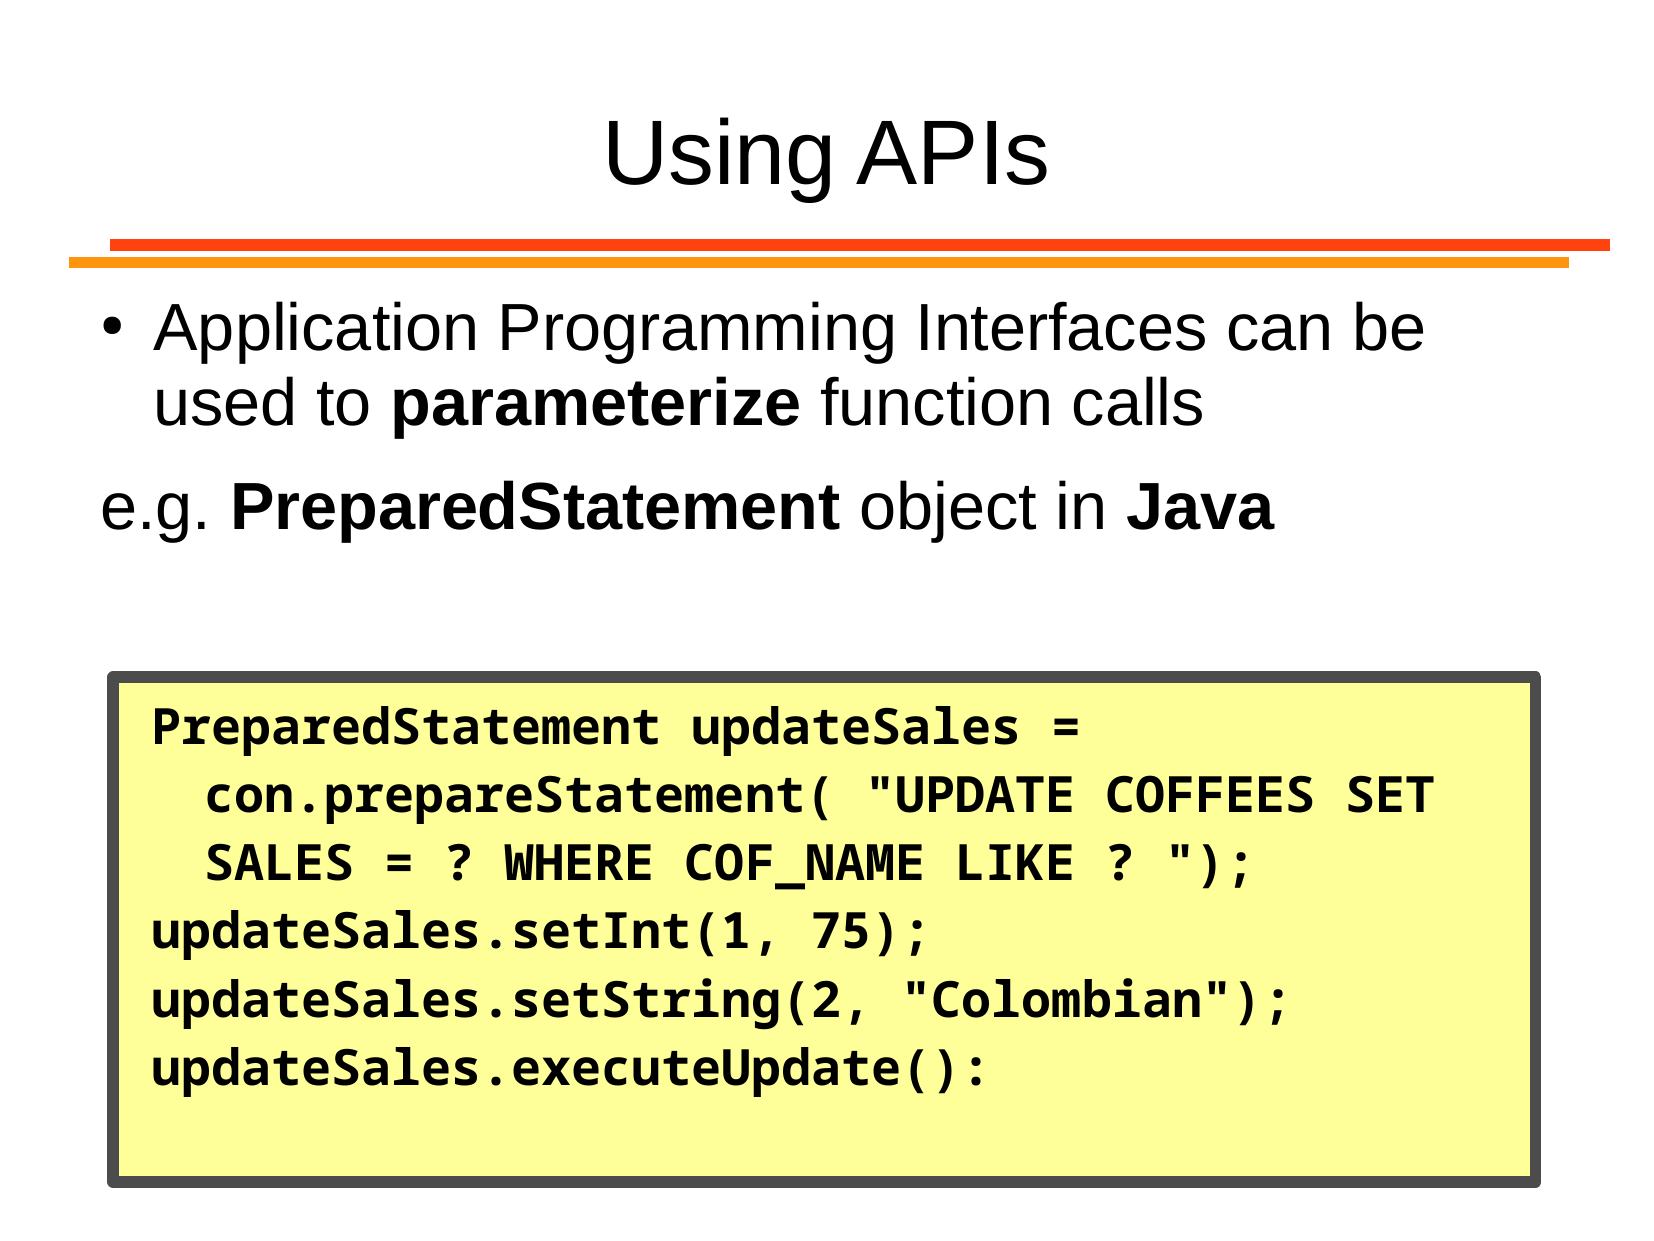

# Using APIs
Application Programming Interfaces can be used to parameterize function calls
e.g. PreparedStatement object in Java
PreparedStatement updateSales = con.prepareStatement( "UPDATE COFFEES SET SALES = ? WHERE COF_NAME LIKE ? ");
updateSales.setInt(1, 75);
updateSales.setString(2, "Colombian");
updateSales.executeUpdate():